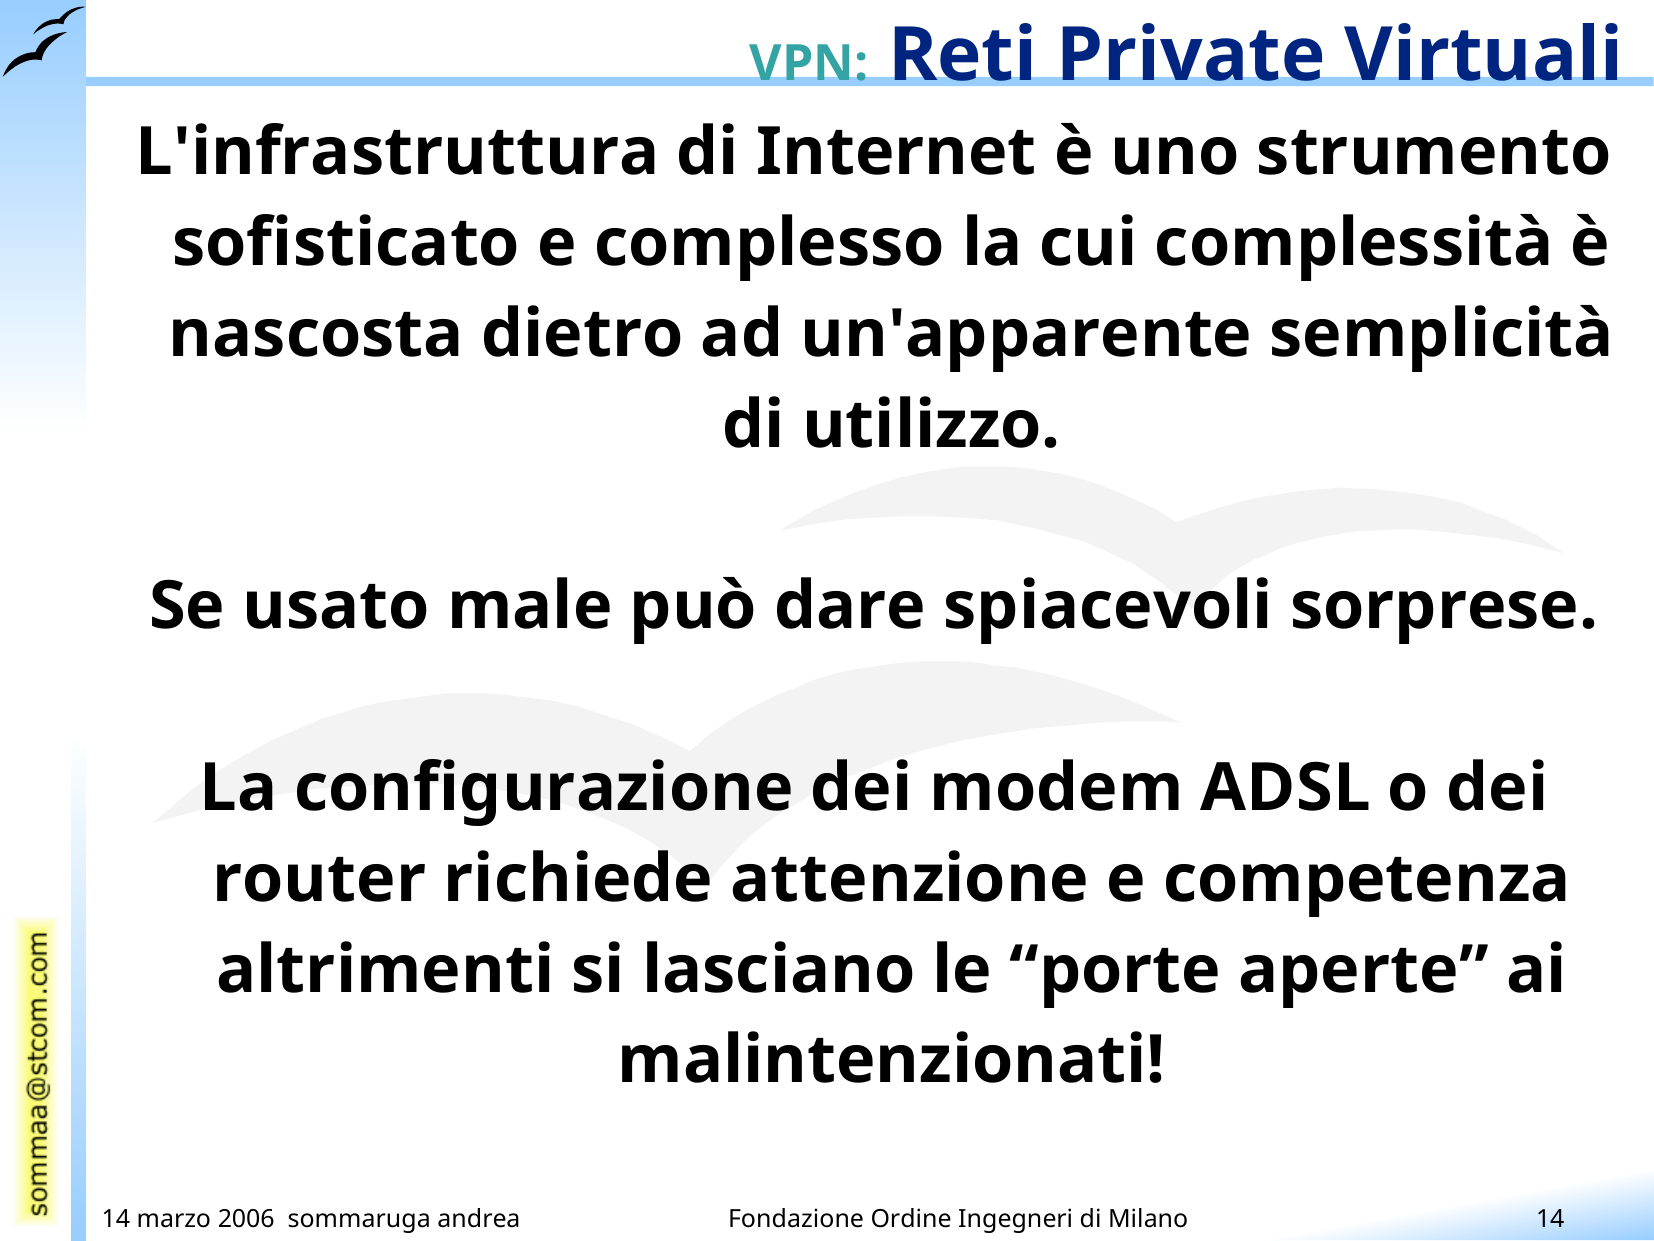

# VPN: Reti Private Virtuali
L'infrastruttura di Internet è uno strumento sofisticato e complesso la cui complessità è nascosta dietro ad un'apparente semplicità di utilizzo.
Se usato male può dare spiacevoli sorprese.
La configurazione dei modem ADSL o dei router richiede attenzione e competenza altrimenti si lasciano le “porte aperte” ai malintenzionati!